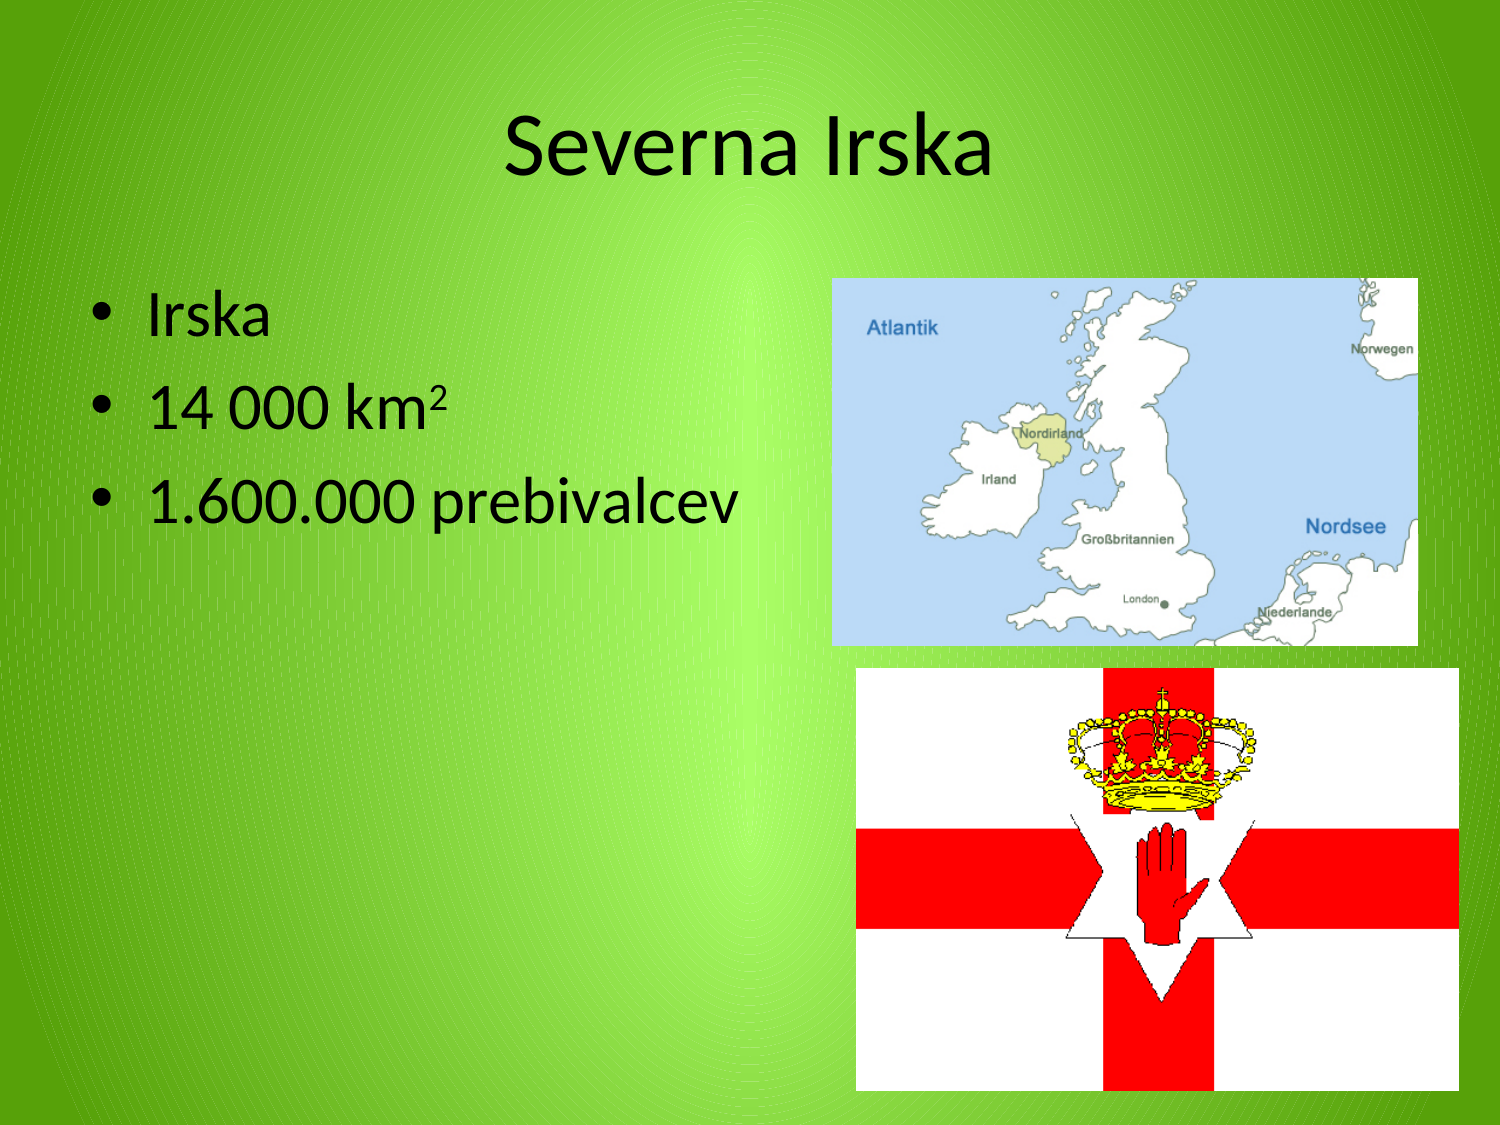

# Severna Irska
Irska
14 000 km2
1.600.000 prebivalcev